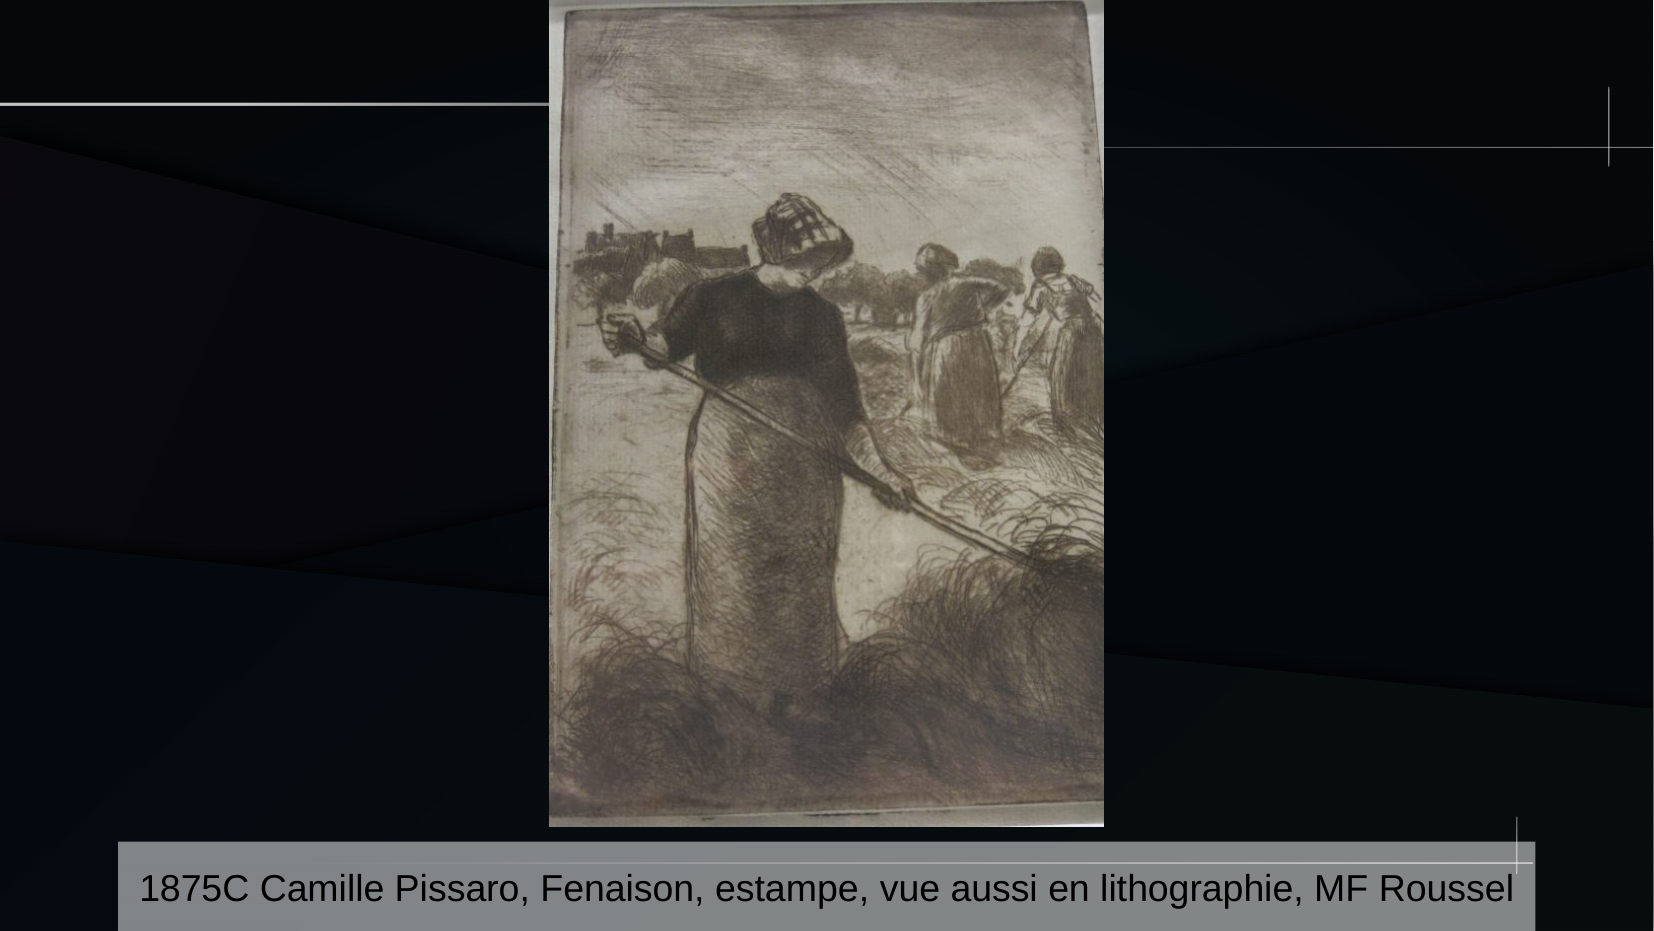

1875C Camille Pissaro, Fenaison, estampe, vue aussi en lithographie, MF Roussel